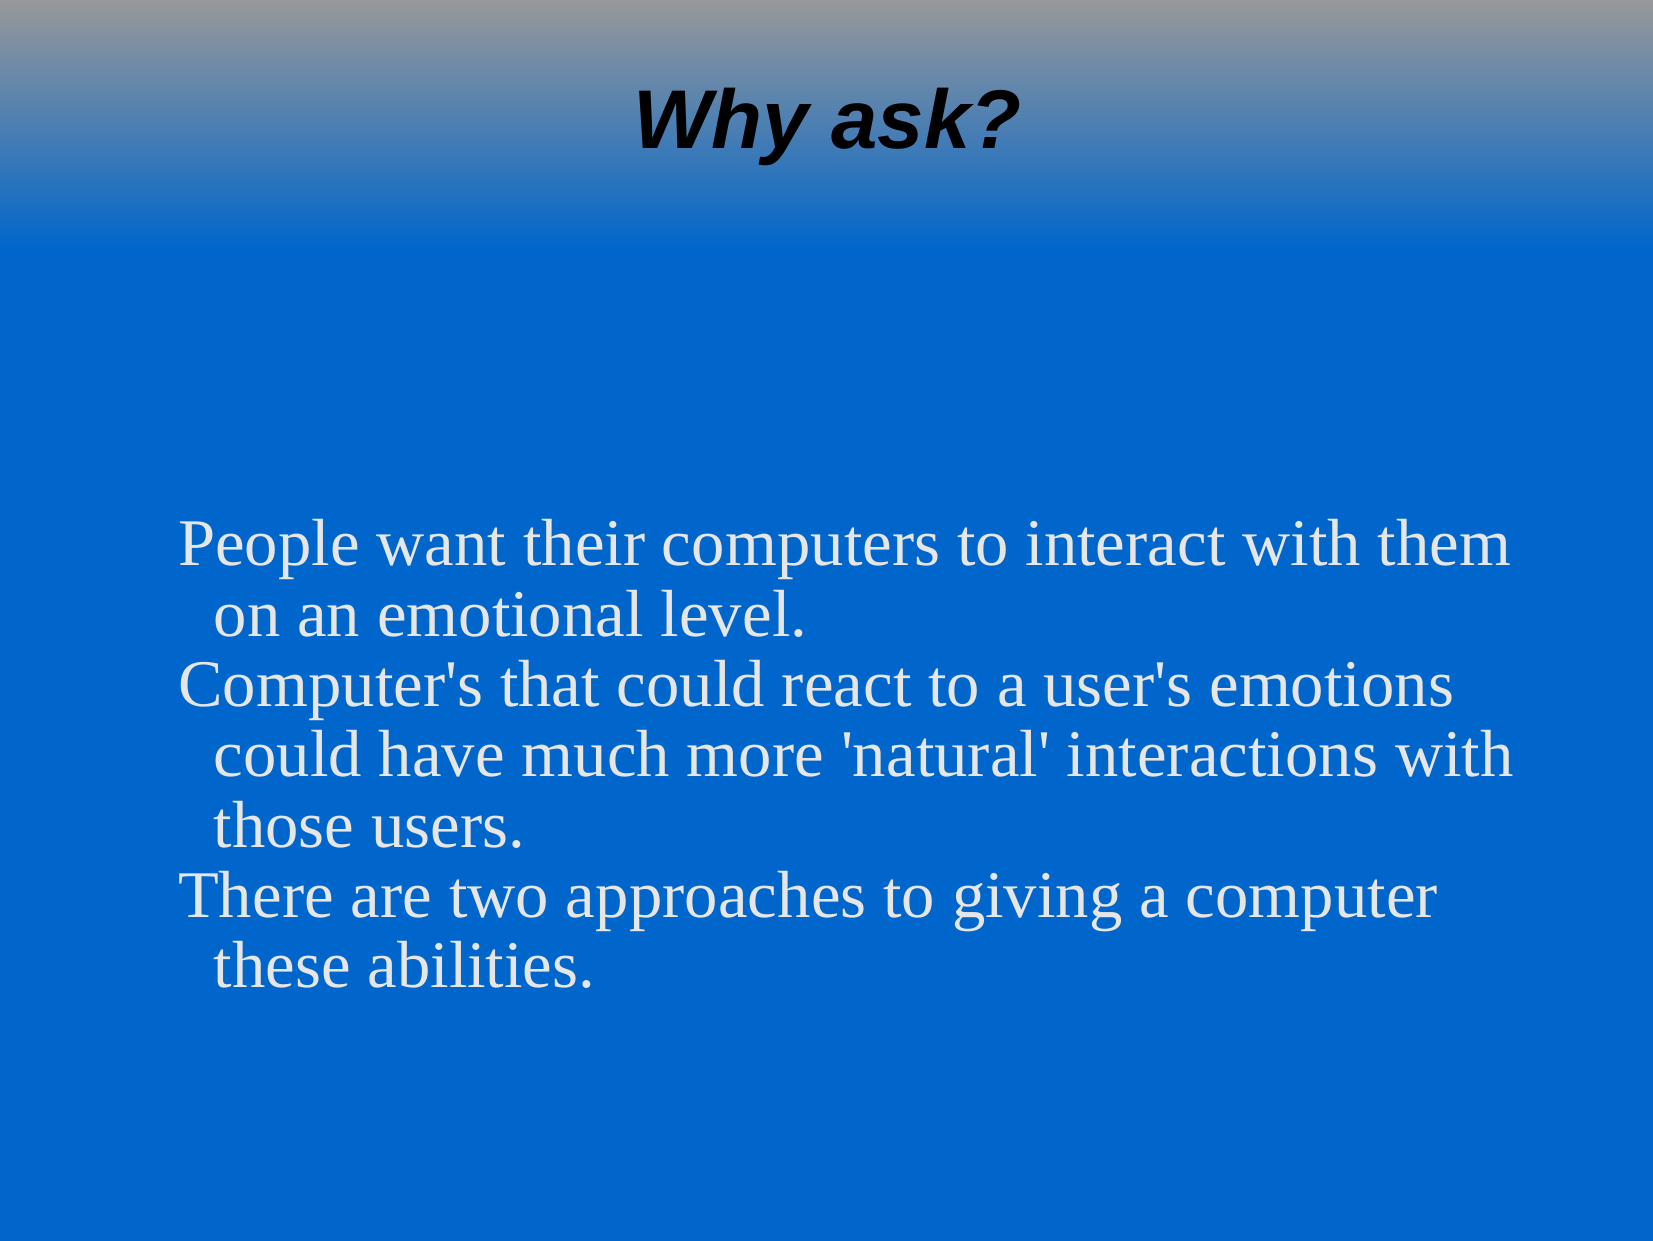

# Why ask?
People want their computers to interact with them on an emotional level.
Computer's that could react to a user's emotions could have much more 'natural' interactions with those users.
There are two approaches to giving a computer these abilities.